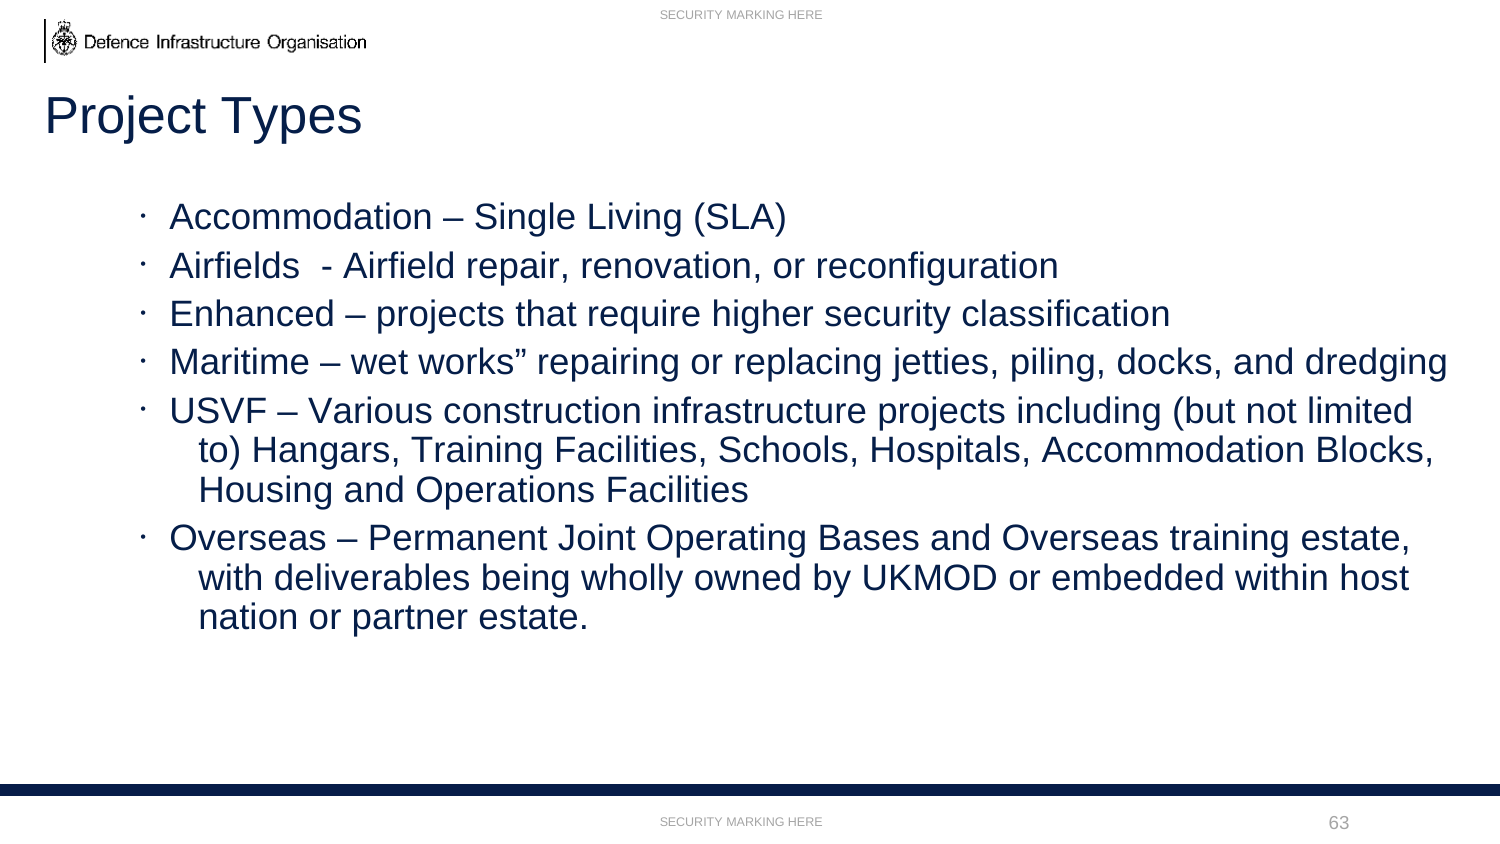

# Project Types
Accommodation – Single Living (SLA)
Airfields - Airfield repair, renovation, or reconfiguration
Enhanced – projects that require higher security classification
Maritime – wet works” repairing or replacing jetties, piling, docks, and dredging
USVF – Various construction infrastructure projects including (but not limited to) Hangars, Training Facilities, Schools, Hospitals, Accommodation Blocks, Housing and Operations Facilities
Overseas – Permanent Joint Operating Bases and Overseas training estate, with deliverables being wholly owned by UKMOD or embedded within host nation or partner estate.